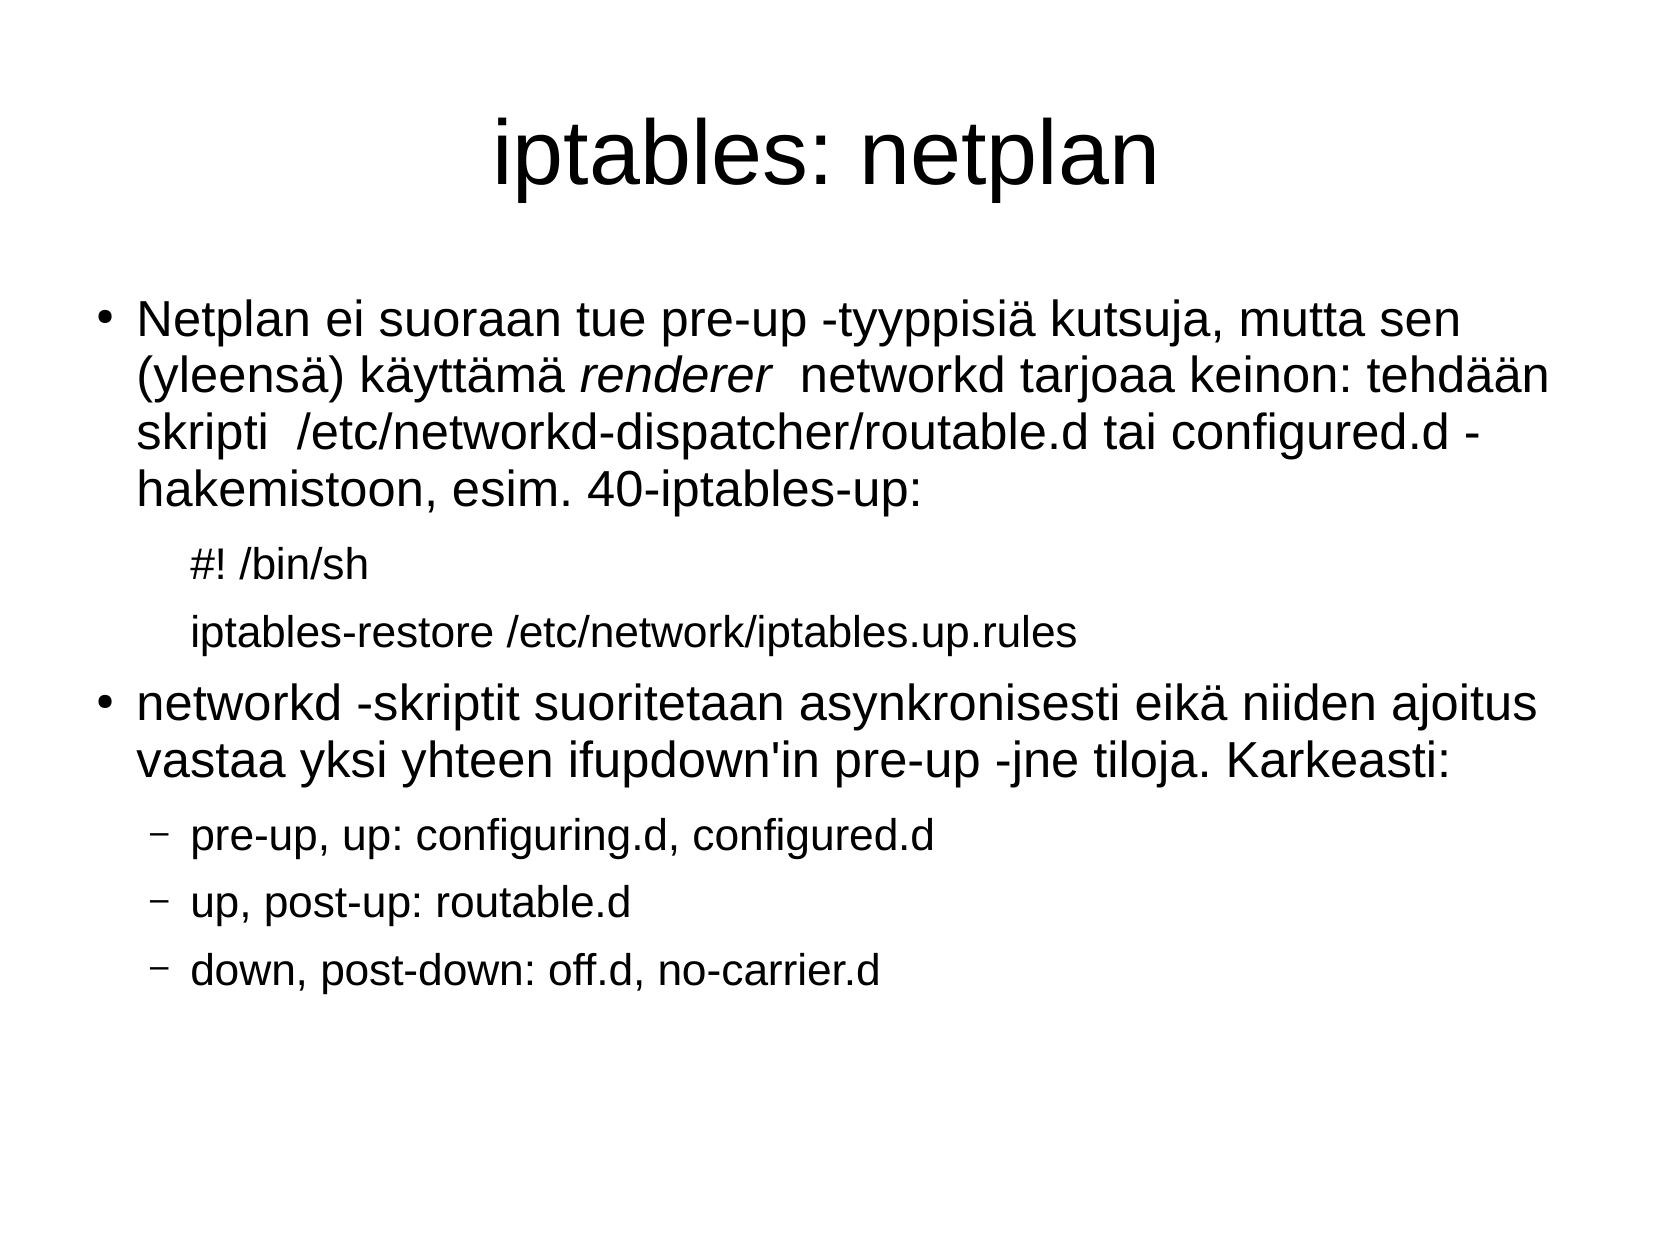

# iptables: netplan
Netplan ei suoraan tue pre-up -tyyppisiä kutsuja, mutta sen (yleensä) käyttämä renderer networkd tarjoaa keinon: tehdään skripti /etc/networkd-dispatcher/routable.d tai configured.d -hakemistoon, esim. 40-iptables-up:
#! /bin/sh
iptables-restore /etc/network/iptables.up.rules
networkd -skriptit suoritetaan asynkronisesti eikä niiden ajoitus vastaa yksi yhteen ifupdown'in pre-up -jne tiloja. Karkeasti:
pre-up, up: configuring.d, configured.d
up, post-up: routable.d
down, post-down: off.d, no-carrier.d